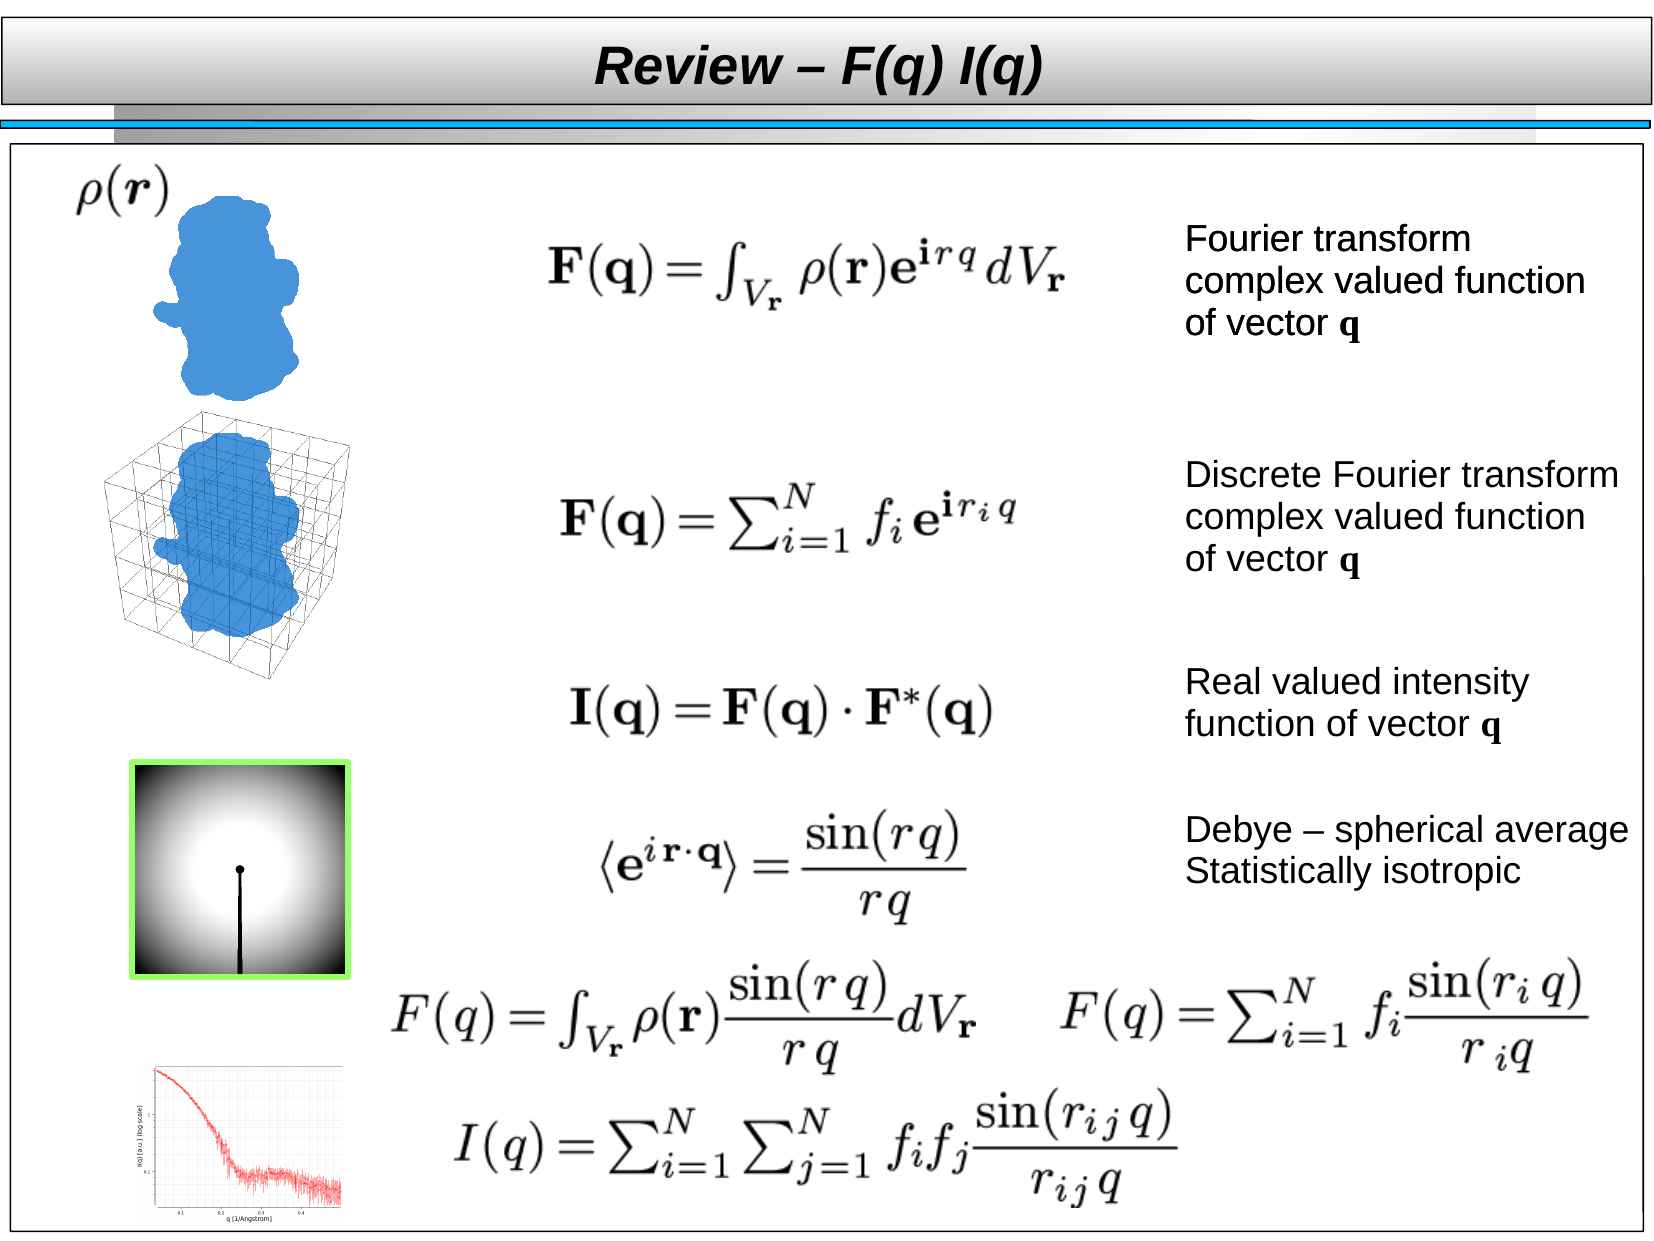

Review – F(q) I(q)
Fourier transform
complex valued function
of vector q
Fourier transform
complex valued function
of vector q
Discrete Fourier transform
complex valued function
of vector q
Real valued intensity
function of vector q
Debye – spherical average
Statistically isotropic